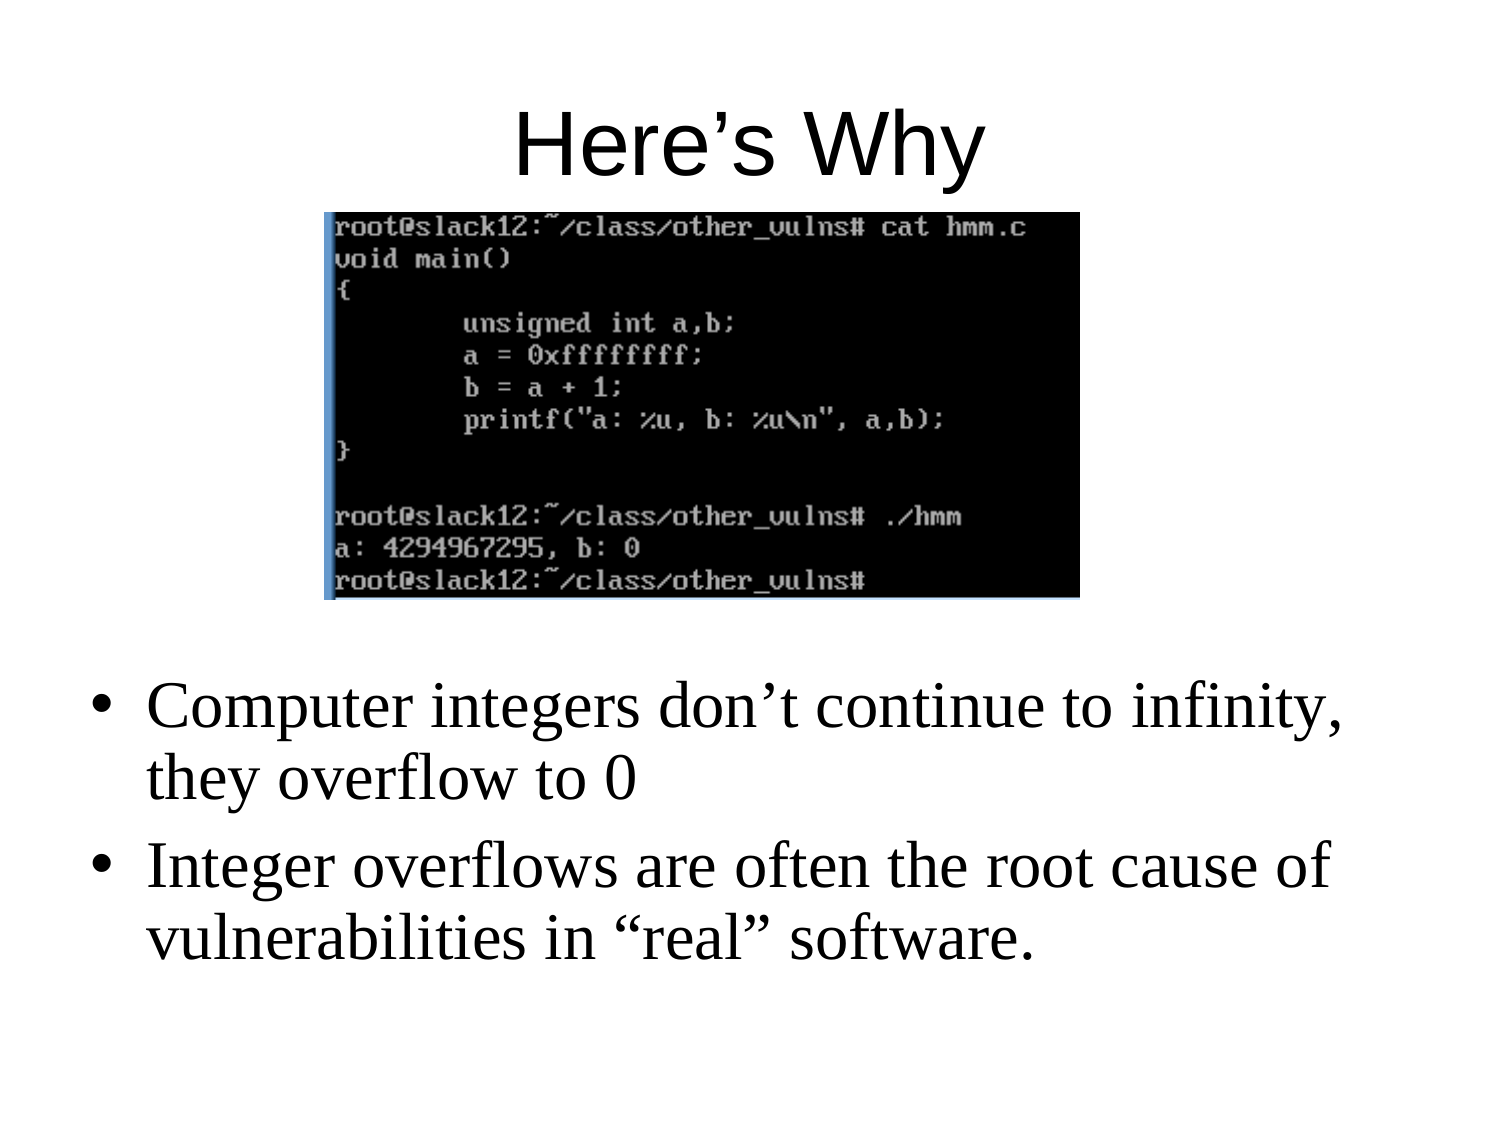

# Here’s Why
Computer integers don’t continue to infinity, they overflow to 0
Integer overflows are often the root cause of vulnerabilities in “real” software.